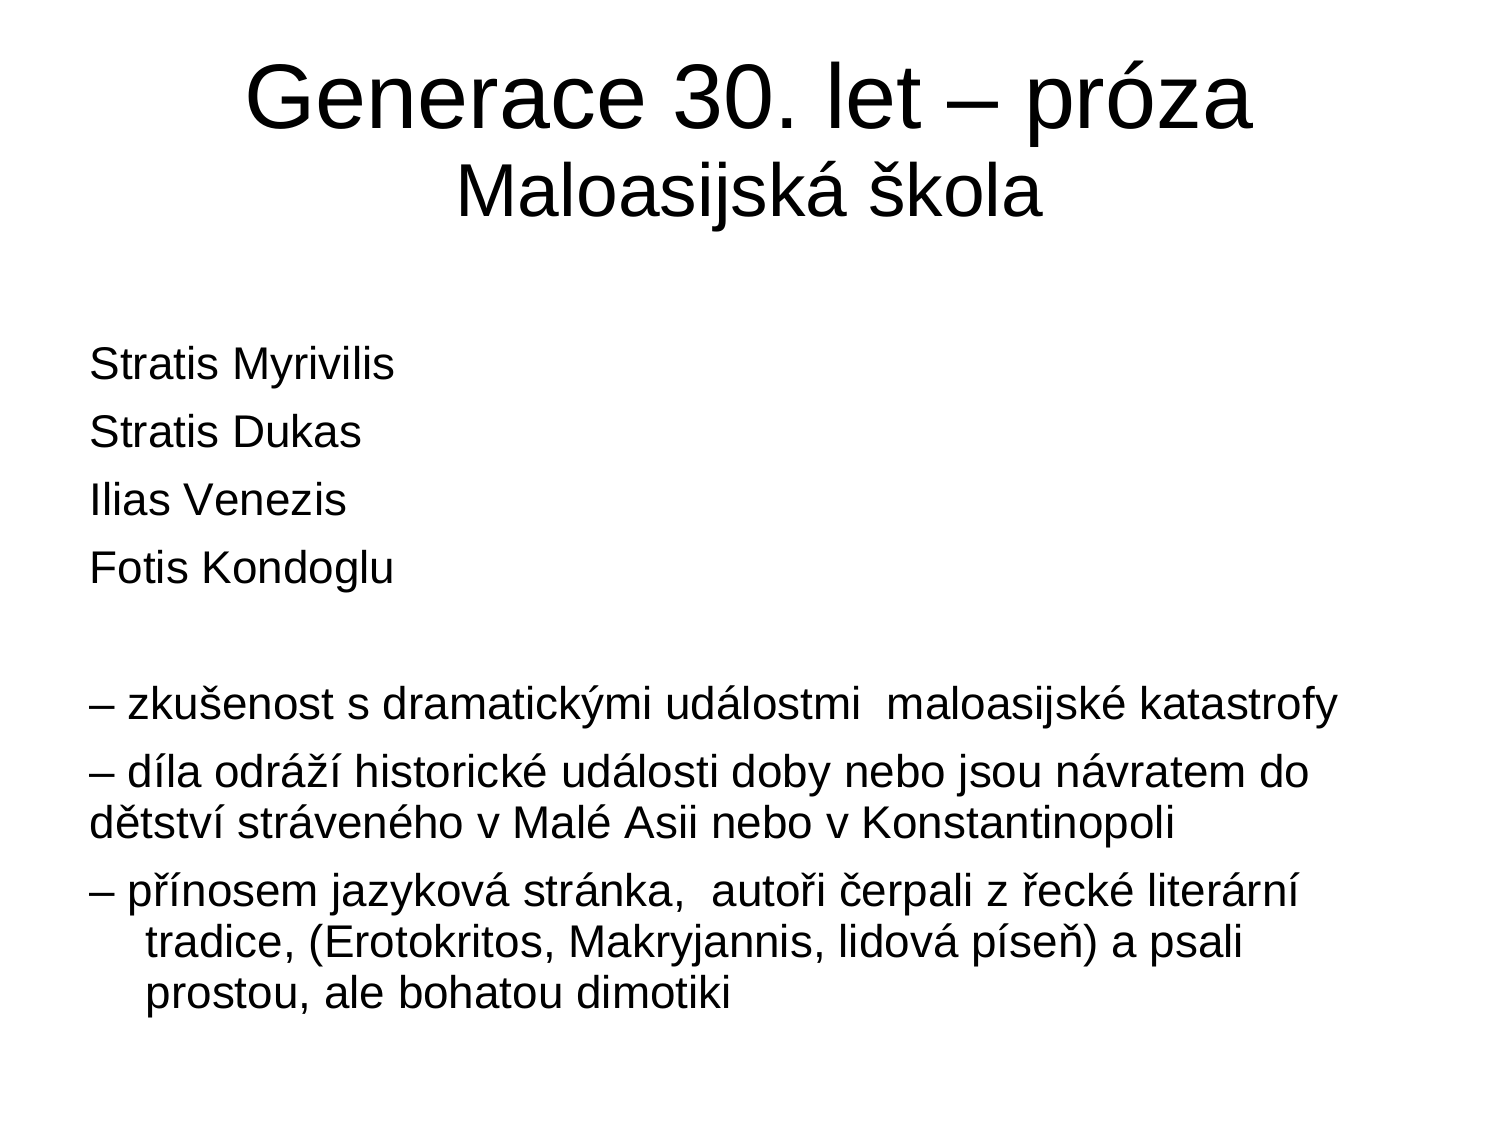

# Generace 30. let – próza Maloasijská škola
Stratis Myrivilis
Stratis Dukas
Ilias Venezis
Fotis Kondoglu
– zkušenost s dramatickými událostmi maloasijské katastrofy
– díla odráží historické události doby nebo jsou návratem do dětství stráveného v Malé Asii nebo v Konstantinopoli
– přínosem jazyková stránka, autoři čerpali z řecké literární tradice, (Erotokritos, Makryjannis, lidová píseň) a psali prostou, ale bohatou dimotiki